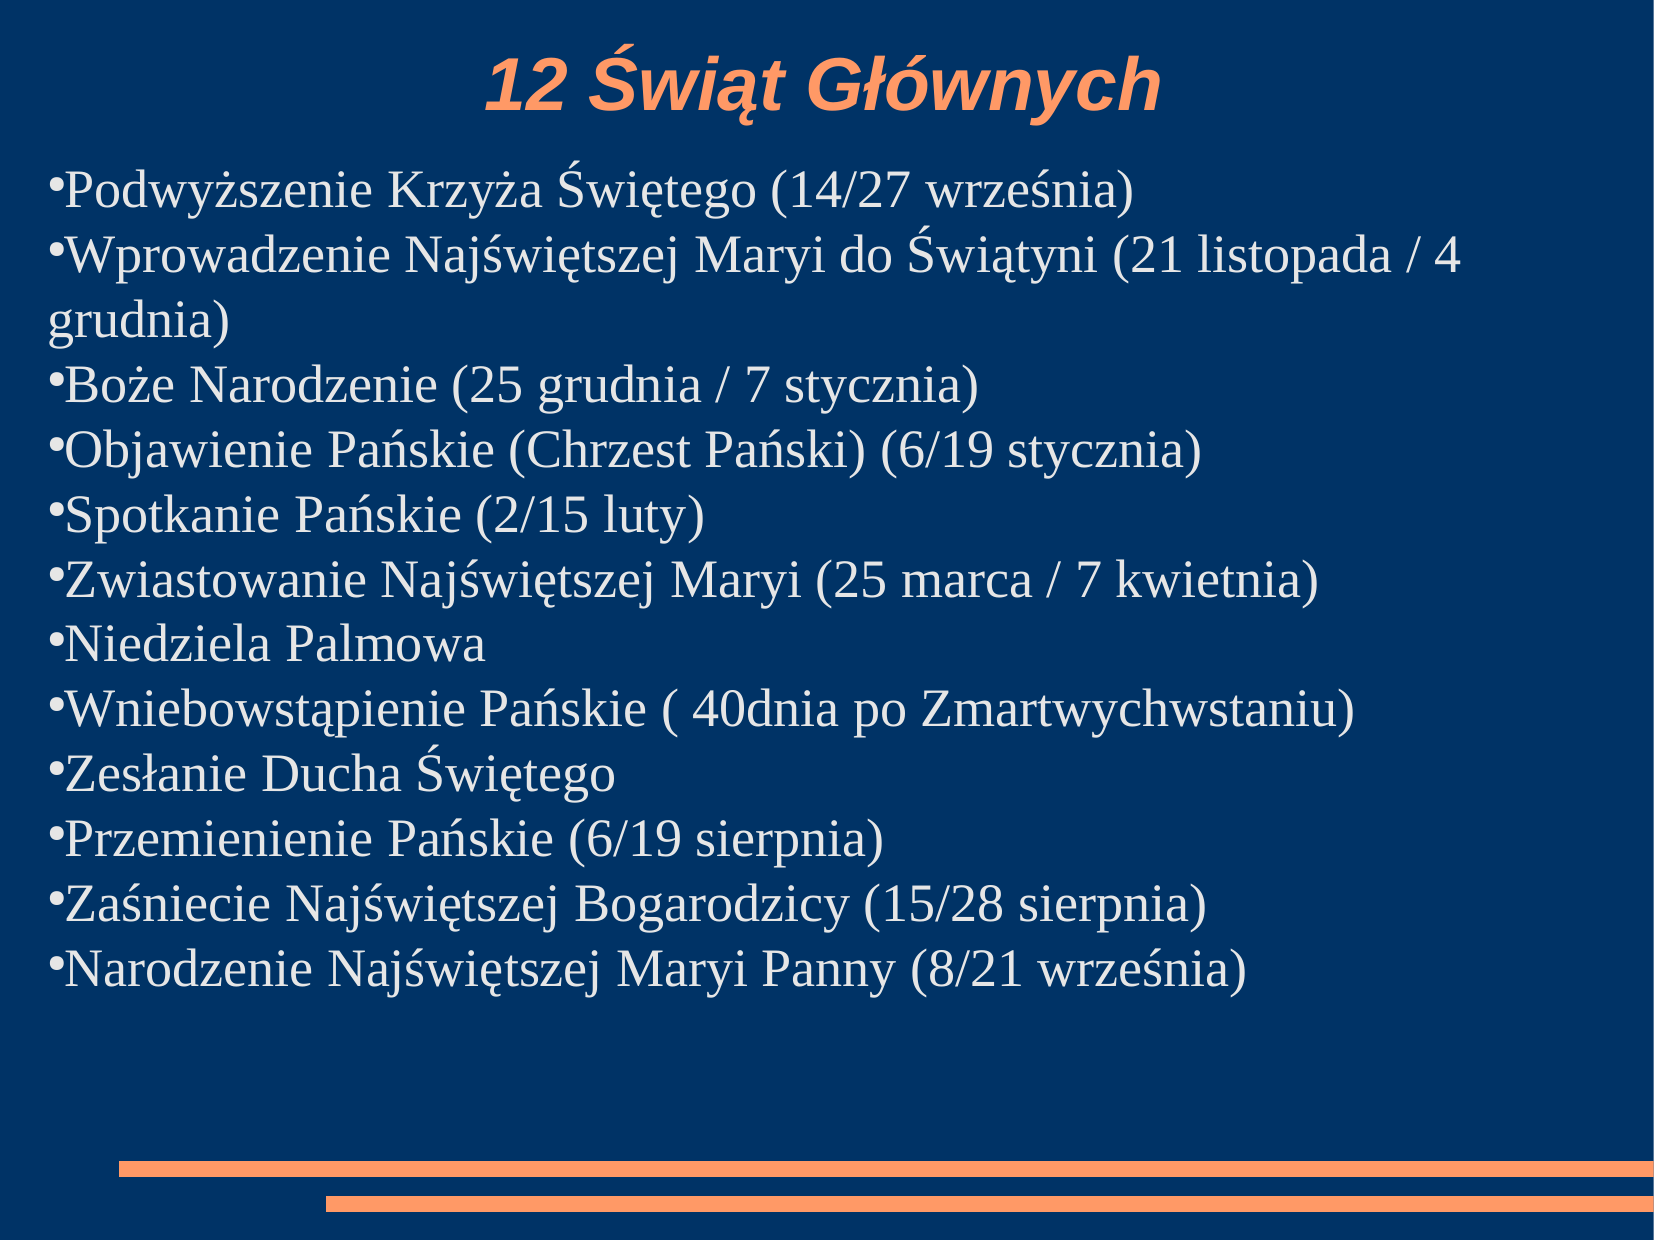

# 12 Świąt Głównych
Podwyższenie Krzyża Świętego (14/27 września)
Wprowadzenie Najświętszej Maryi do Świątyni (21 listopada / 4 grudnia)
Boże Narodzenie (25 grudnia / 7 stycznia)
Objawienie Pańskie (Chrzest Pański) (6/19 stycznia)
Spotkanie Pańskie (2/15 luty)
Zwiastowanie Najświętszej Maryi (25 marca / 7 kwietnia)
Niedziela Palmowa
Wniebowstąpienie Pańskie ( 40dnia po Zmartwychwstaniu)
Zesłanie Ducha Świętego
Przemienienie Pańskie (6/19 sierpnia)
Zaśniecie Najświętszej Bogarodzicy (15/28 sierpnia)
Narodzenie Najświętszej Maryi Panny (8/21 września)